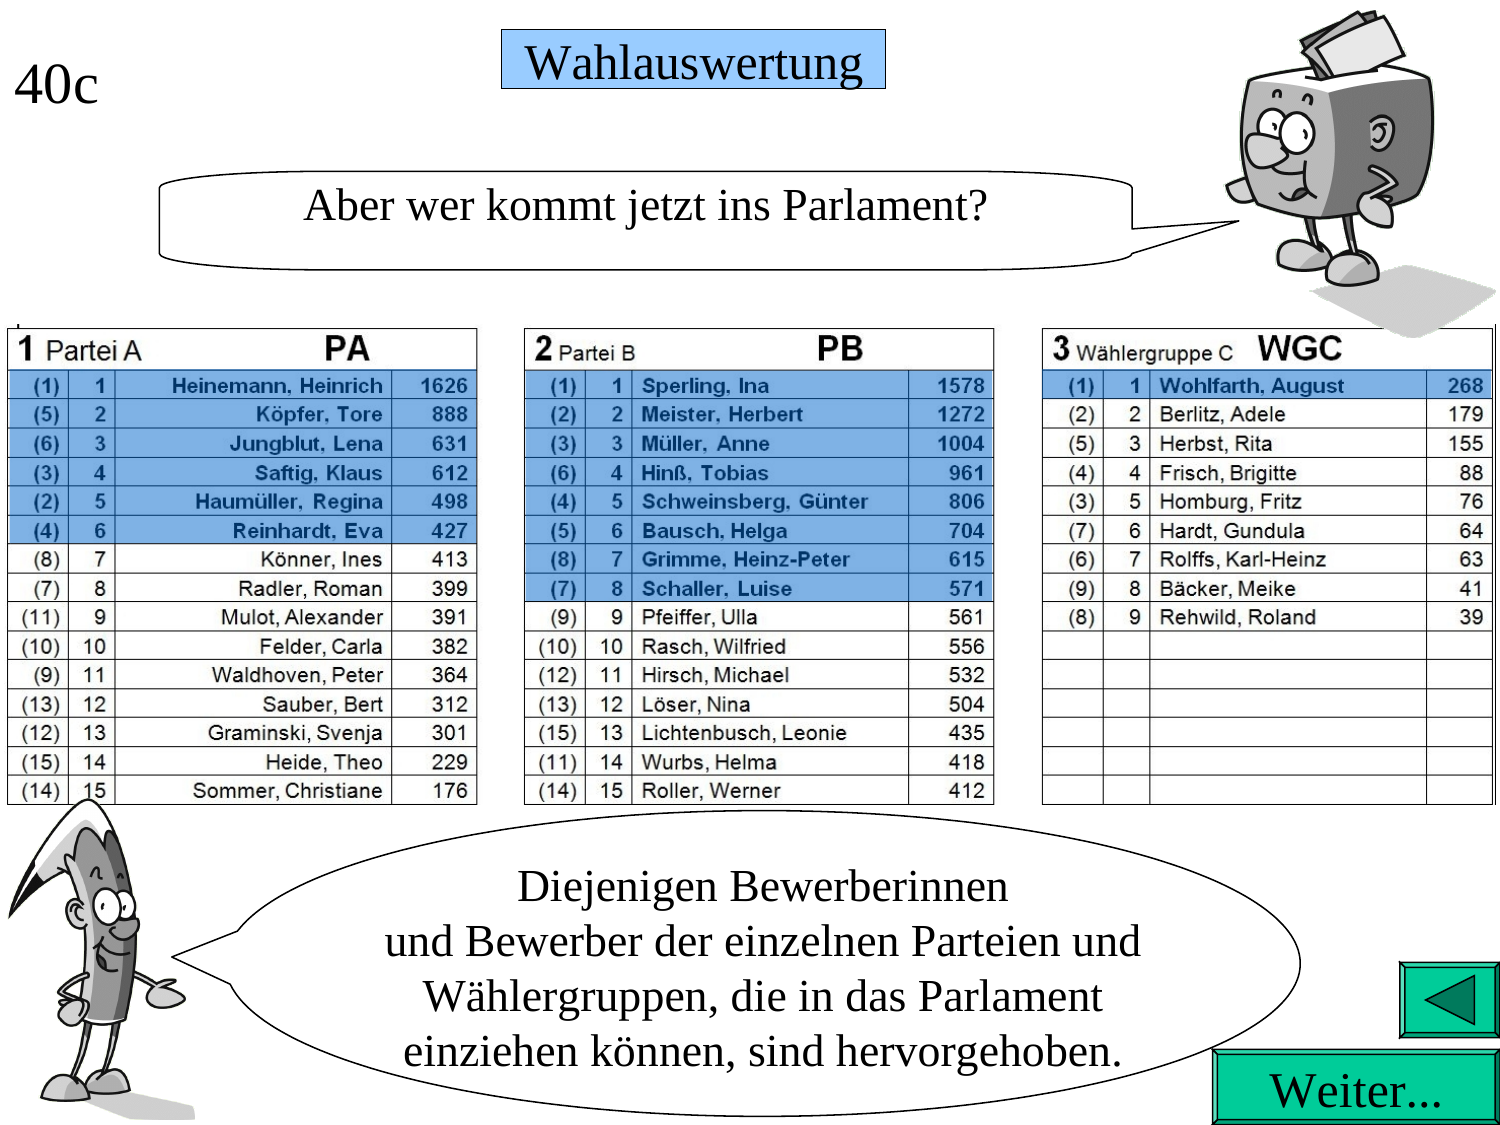

Wahlauswertung
40c
Aber wer kommt jetzt ins Parlament?
Diejenigen Bewerberinnen
und Bewerber der einzelnen Parteien und
Wählergruppen, die in das Parlament
einziehen können, sind hervorgehoben.
Weiter...